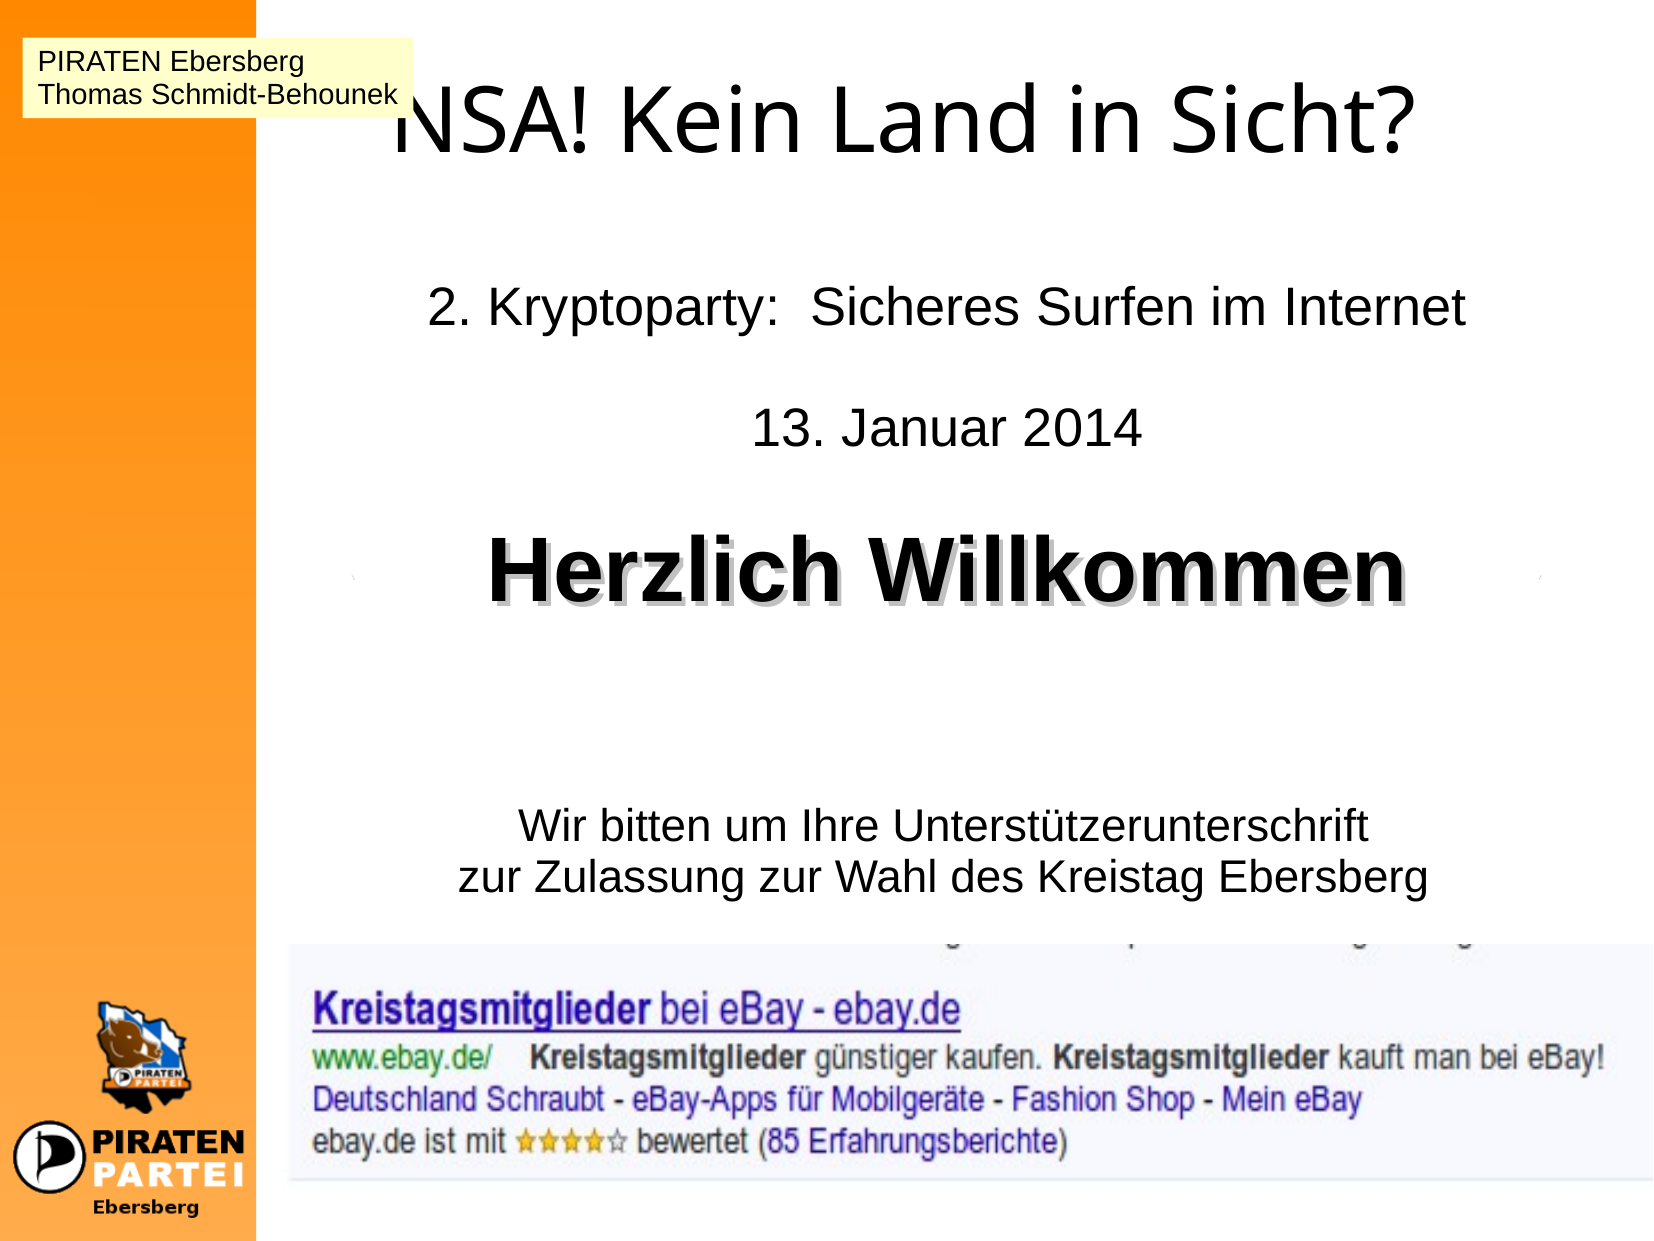

# NSA! Kein Land in Sicht?
PIRATEN Ebersberg
Thomas Schmidt-Behounek
2. Kryptoparty: Sicheres Surfen im Internet
13. Januar 2014
Herzlich Willkommen
Wir bitten um Ihre Unterstützerunterschrift
zur Zulassung zur Wahl des Kreistag Ebersberg